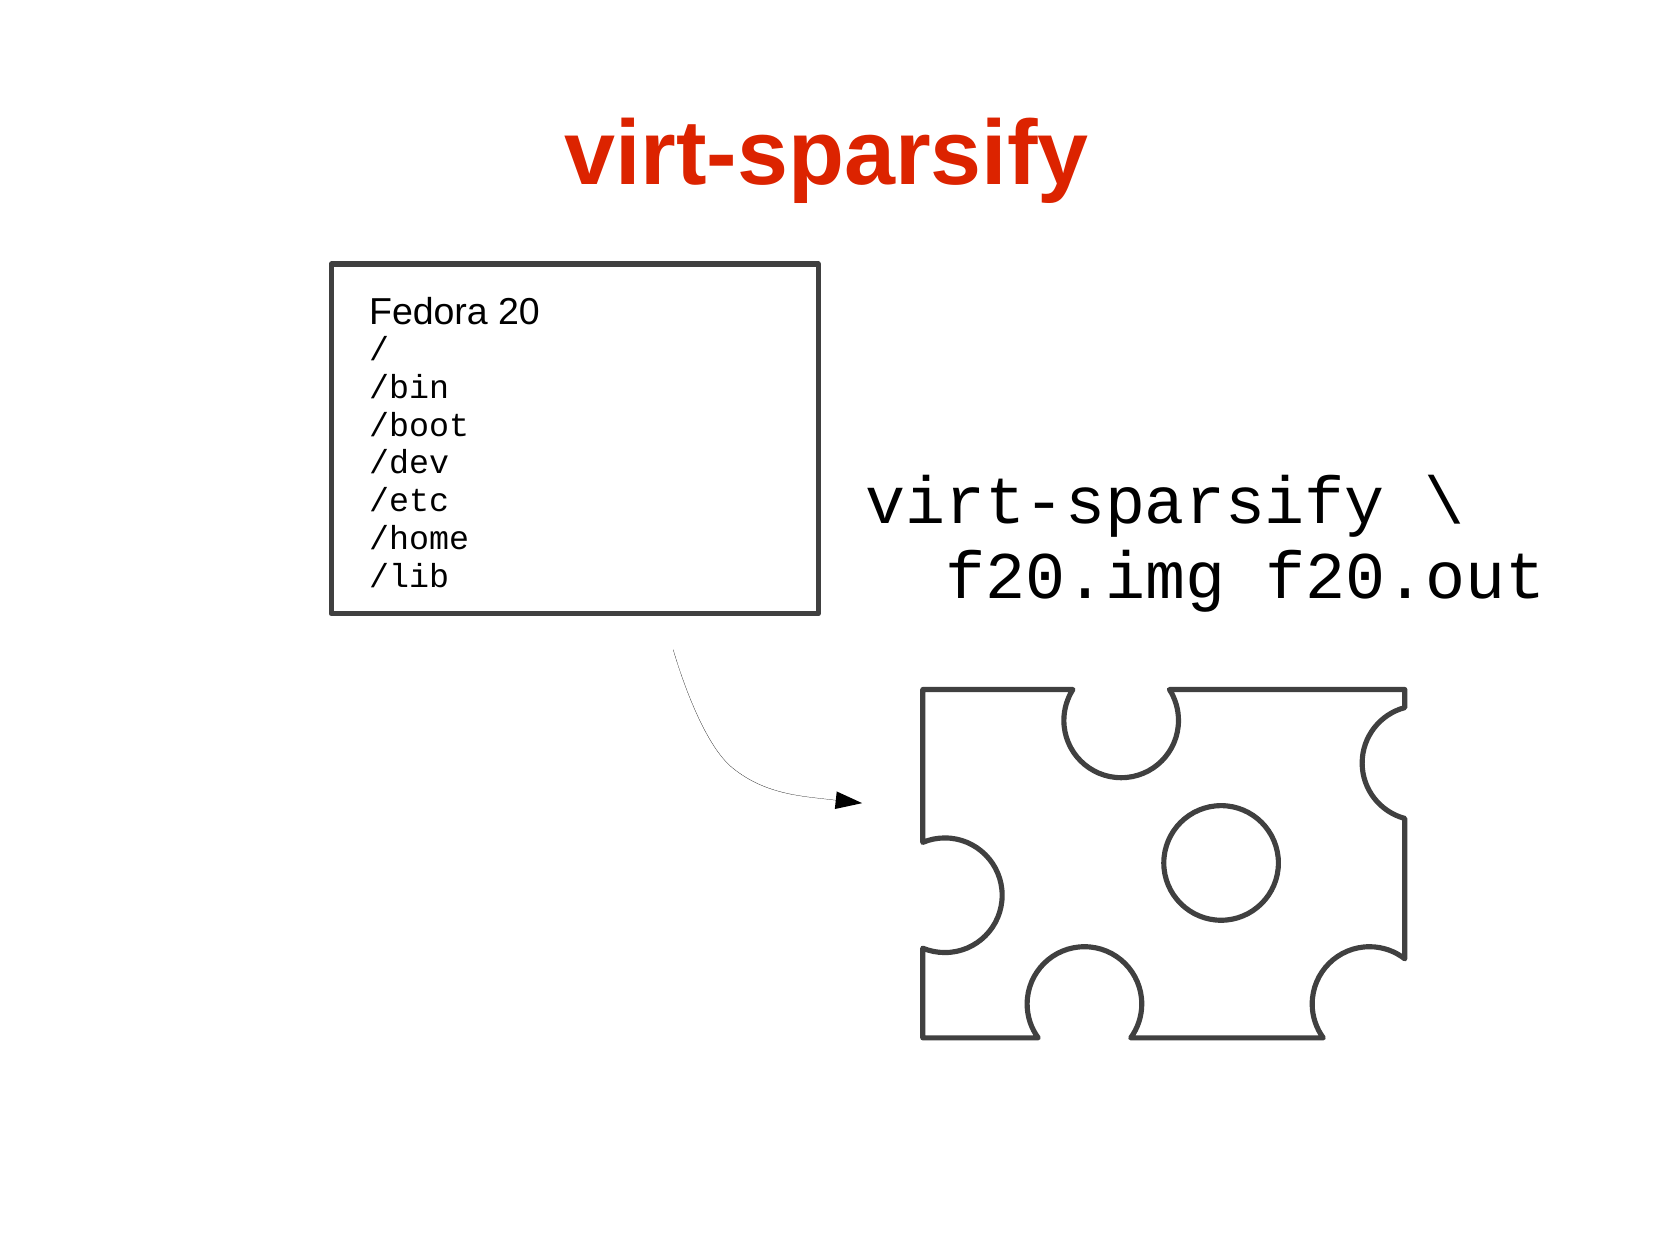

# virt-sparsify
Fedora 20
/
/bin
/boot
/dev
/etc
/home
/lib
virt-sparsify \
 f20.img f20.out